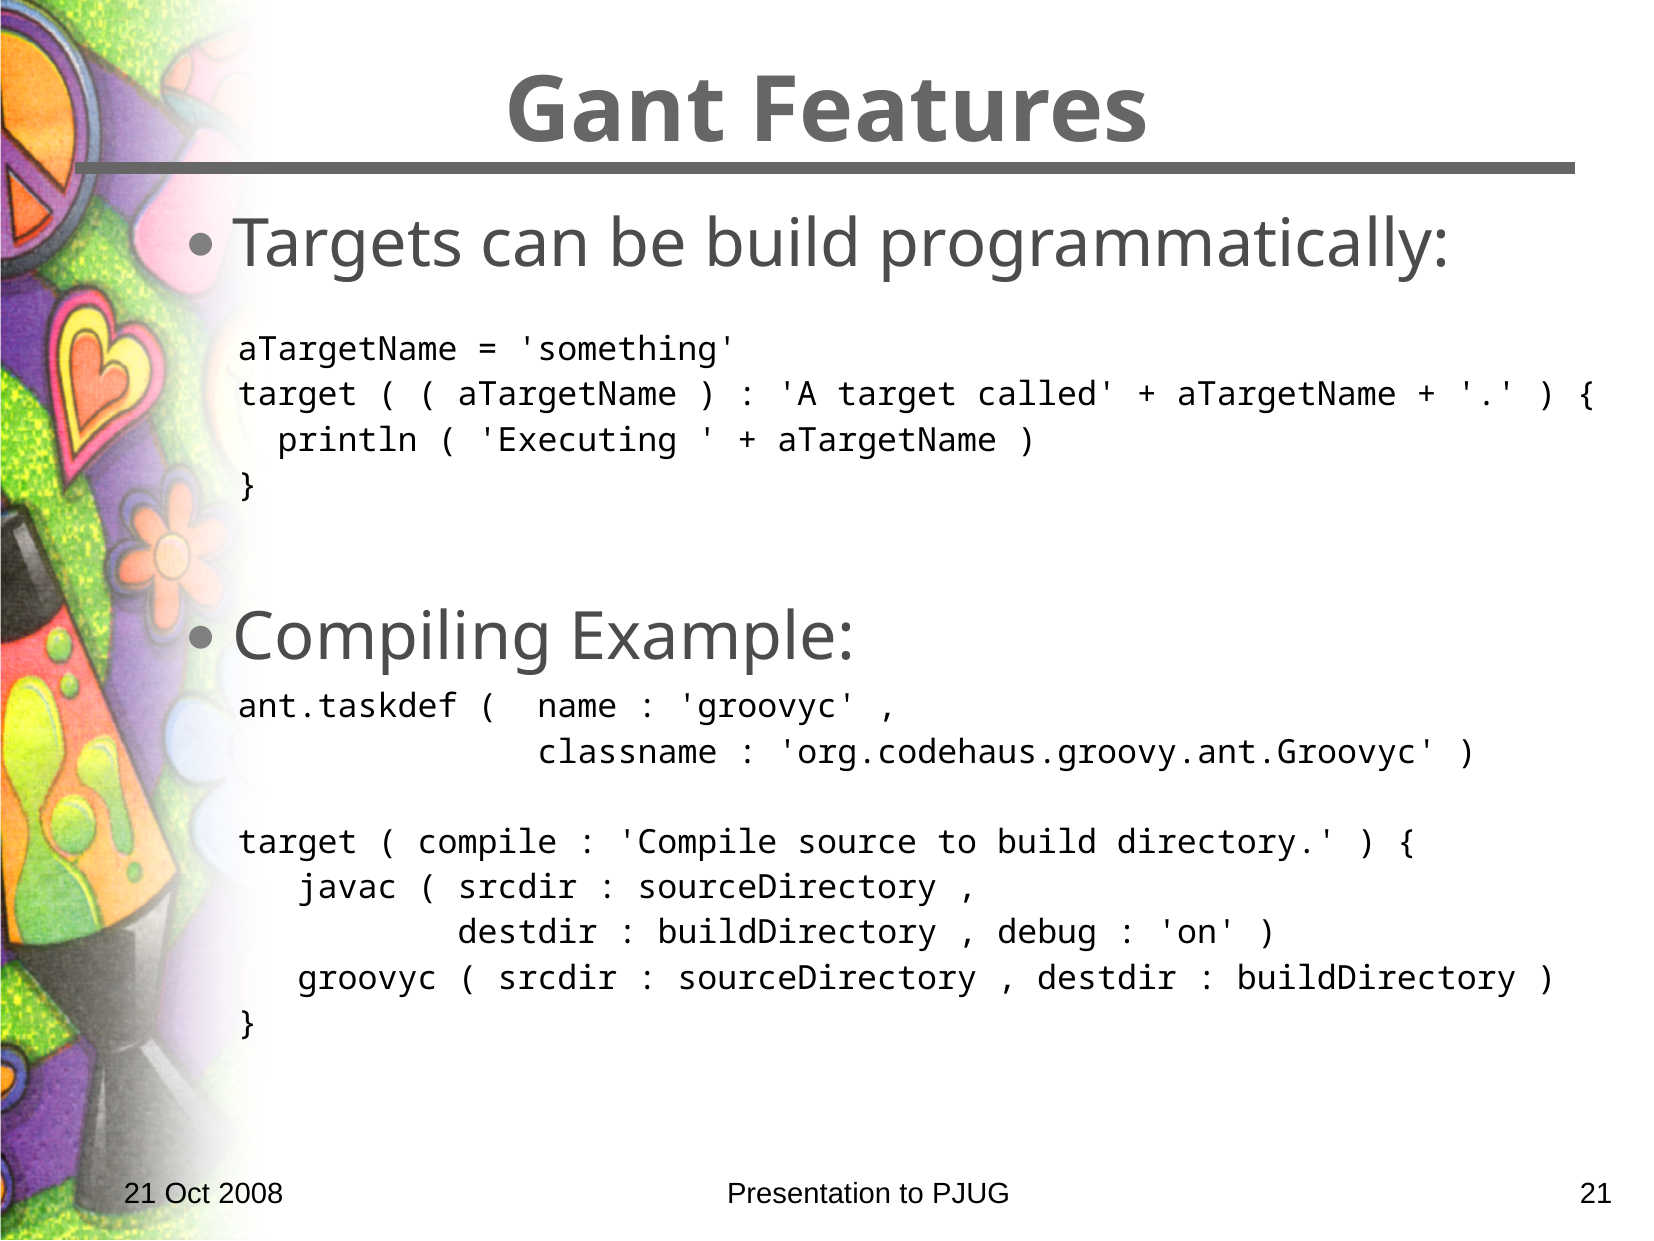

# Gant Features
Targets can be build programmatically:
Compiling Example:
aTargetName = 'something'
target ( ( aTargetName ) : 'A target called' + aTargetName + '.' ) {
 println ( 'Executing ' + aTargetName )
}
ant.taskdef ( name : 'groovyc' ,
 classname : 'org.codehaus.groovy.ant.Groovyc' )
target ( compile : 'Compile source to build directory.' ) {
 javac ( srcdir : sourceDirectory ,
 destdir : buildDirectory , debug : 'on' )
 groovyc ( srcdir : sourceDirectory , destdir : buildDirectory )
}
21 Oct 2008
Presentation to PJUG
21